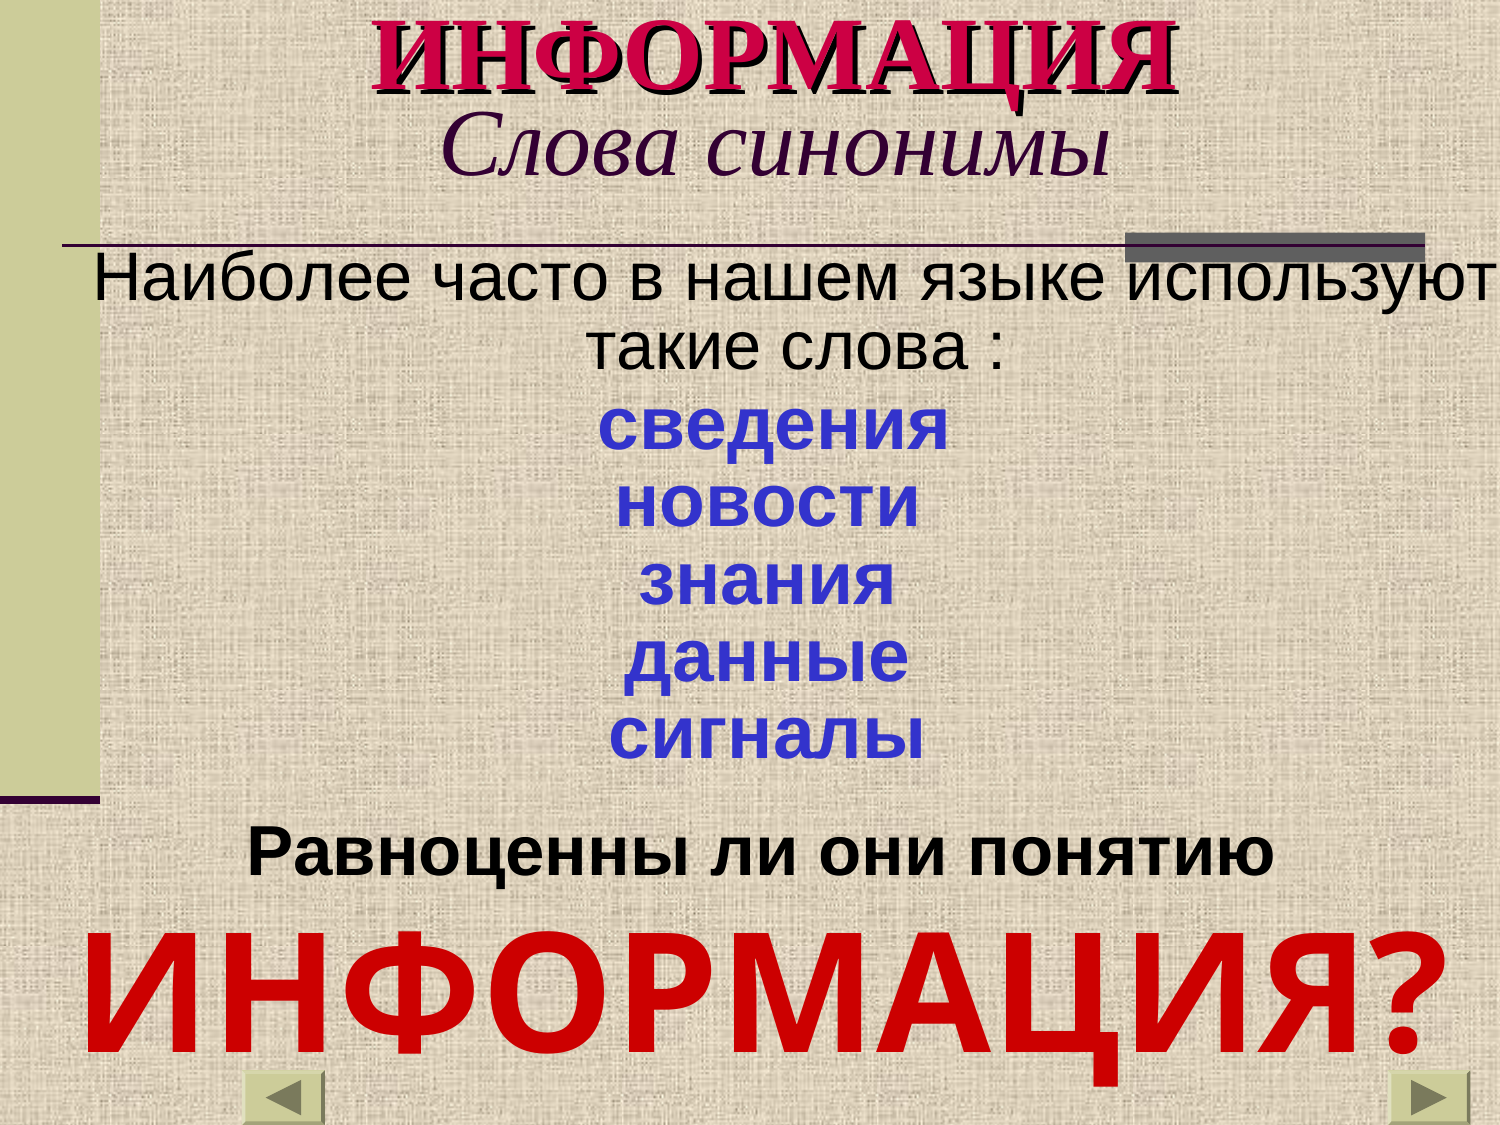

# ИНФОРМАЦИЯ Слова синонимы
	Наиболее часто в нашем языке используют такие слова :
 сведения
новости
знания
данные
сигналы
Равноценны ли они понятию ИНФОРМАЦИЯ?
4